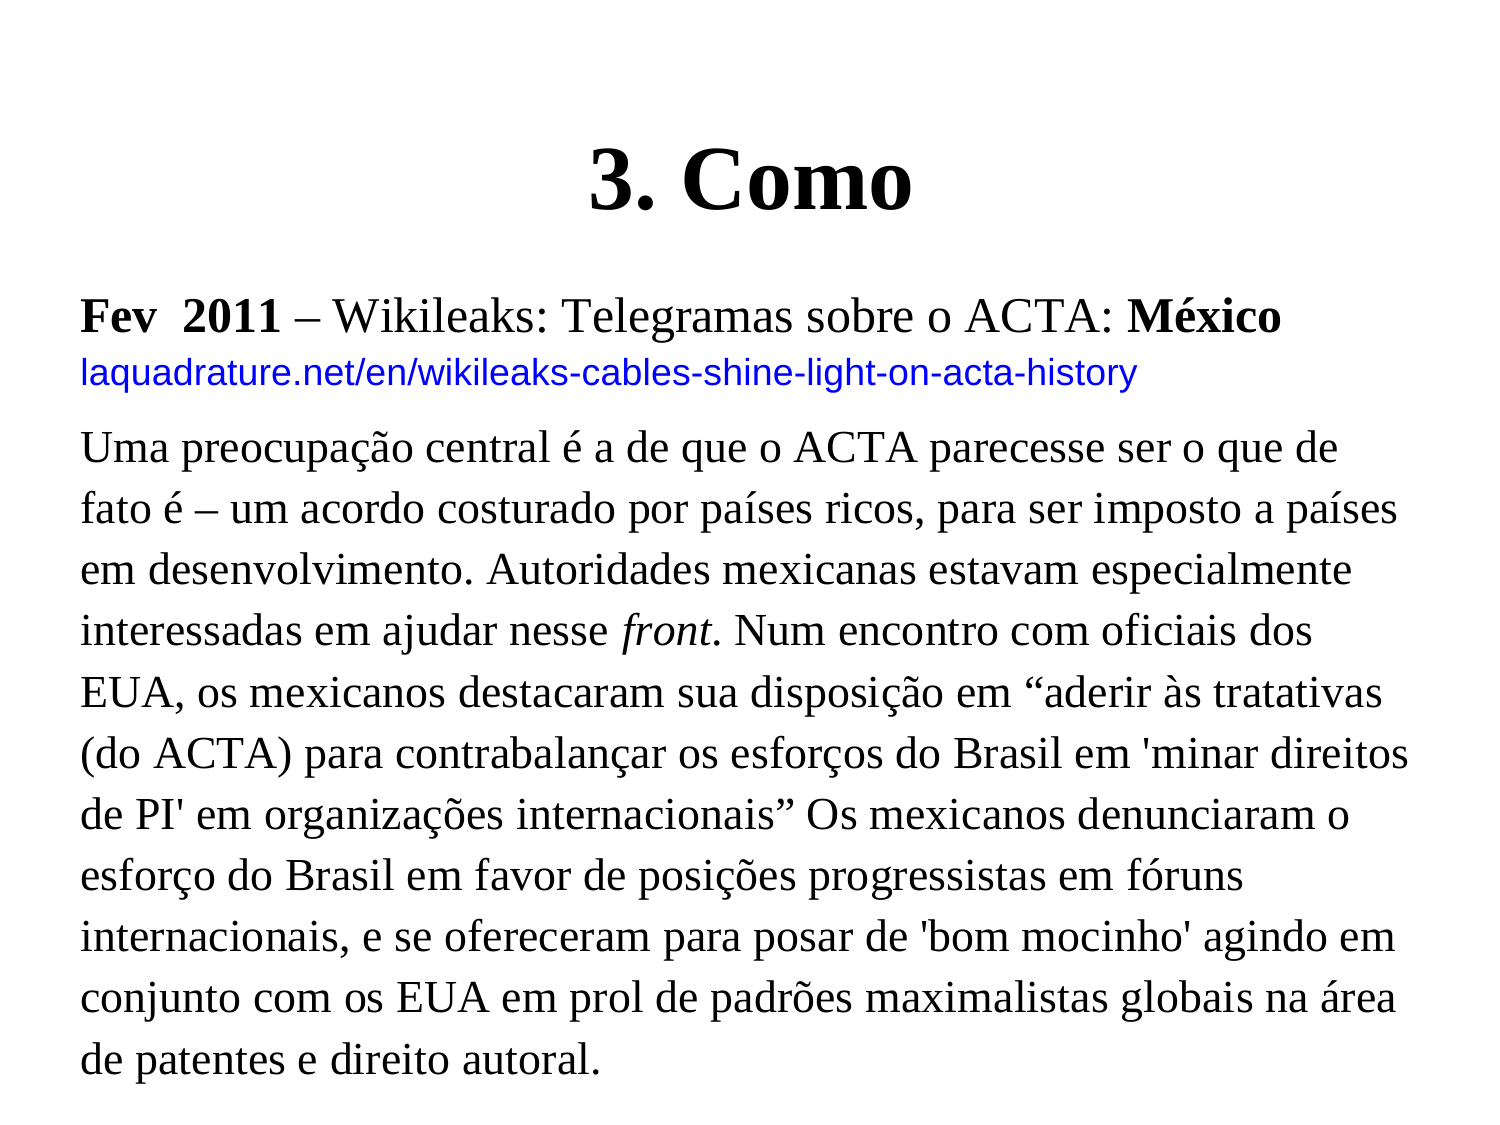

# 3. Como
Fev 2011 – Wikileaks: Telegramas sobre o ACTA: México
laquadrature.net/en/wikileaks-cables-shine-light-on-acta-history
Uma preocupação central é a de que o ACTA parecesse ser o que de fato é – um acordo costurado por países ricos, para ser imposto a países em desenvolvimento. Autoridades mexicanas estavam especialmente interessadas em ajudar nesse front. Num encontro com oficiais dos EUA, os mexicanos destacaram sua disposição em “aderir às tratativas (do ACTA) para contrabalançar os esforços do Brasil em 'minar direitos de PI' em organizações internacionais” Os mexicanos denunciaram o esforço do Brasil em favor de posições progressistas em fóruns internacionais, e se ofereceram para posar de 'bom mocinho' agindo em conjunto com os EUA em prol de padrões maximalistas globais na área de patentes e direito autoral.